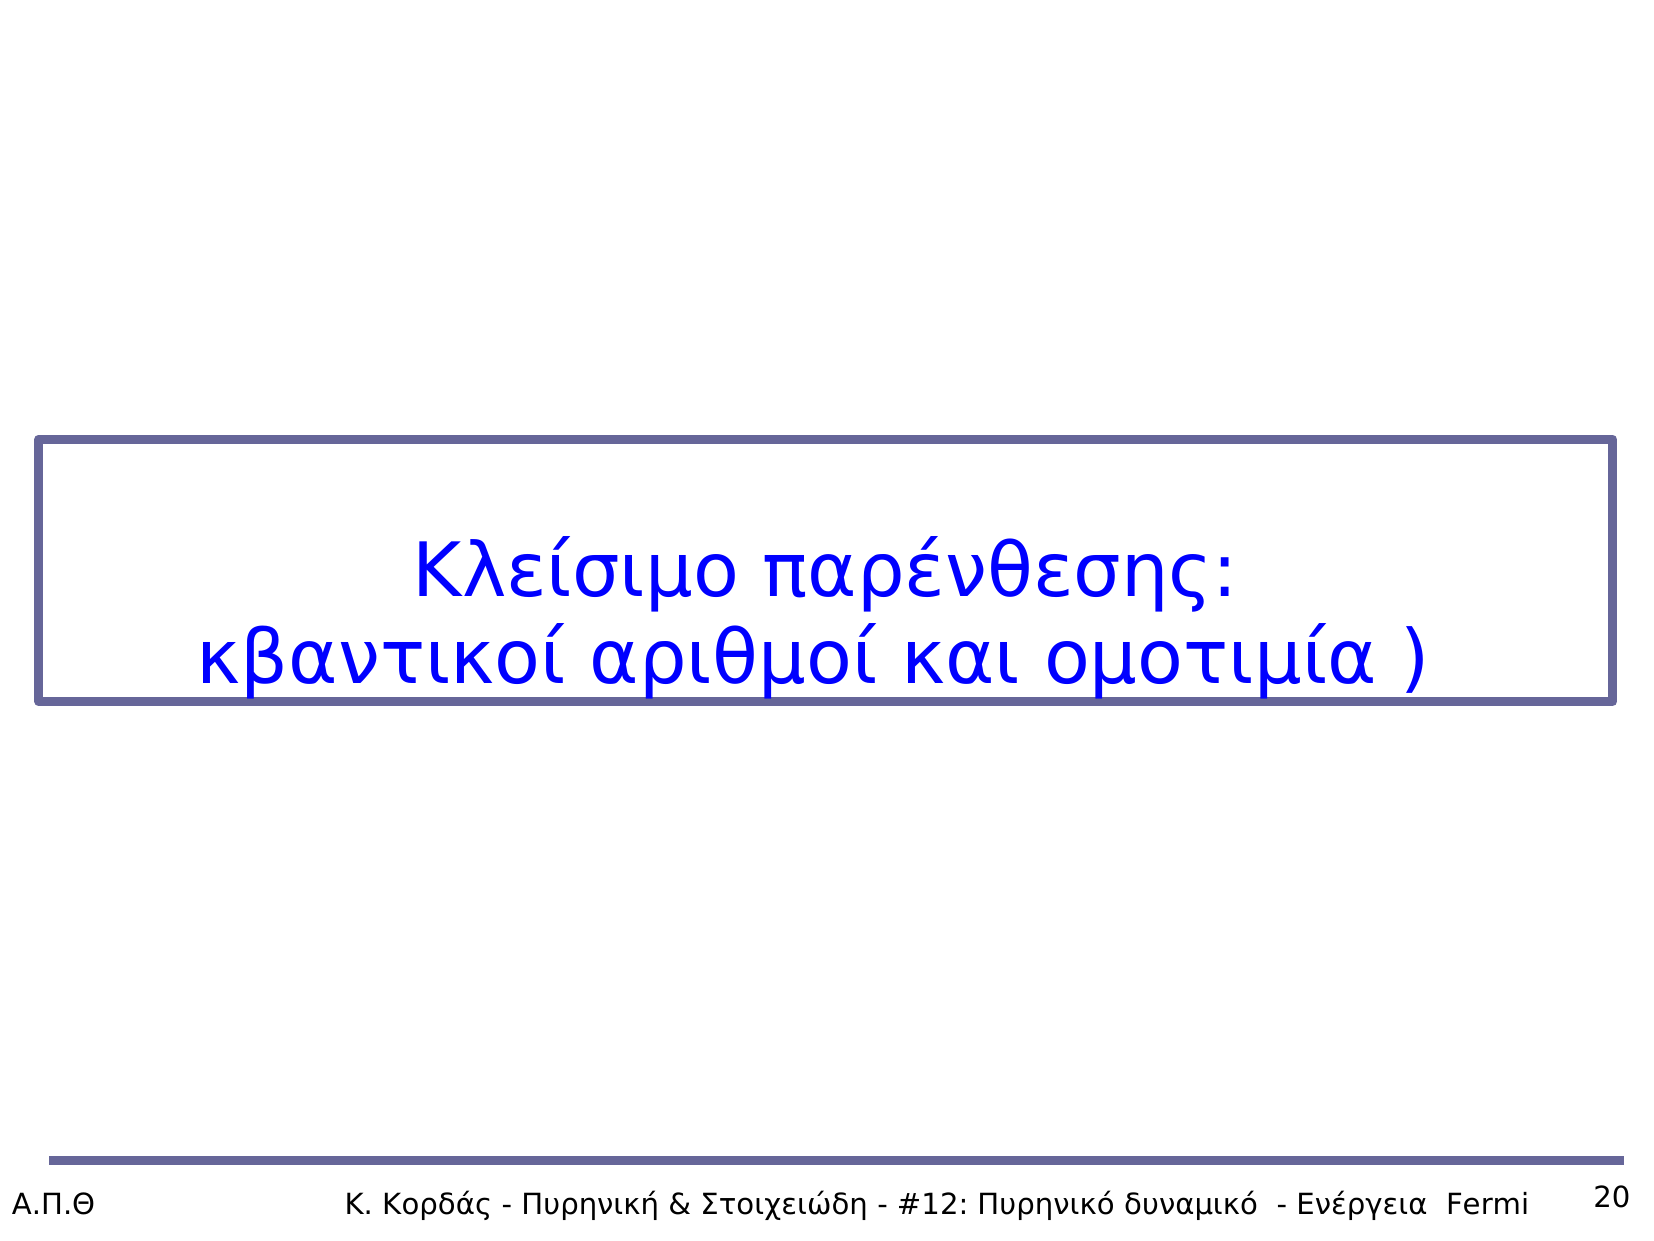

# Κλείσιμο παρένθεσης: κβαντικοί αριθμοί και ομοτιμία )
20
Α.Π.Θ
Κ. Κορδάς - Πυρηνική & Στοιχειώδη - #12: Πυρηνικό δυναμικό - Ενέργεια Fermi